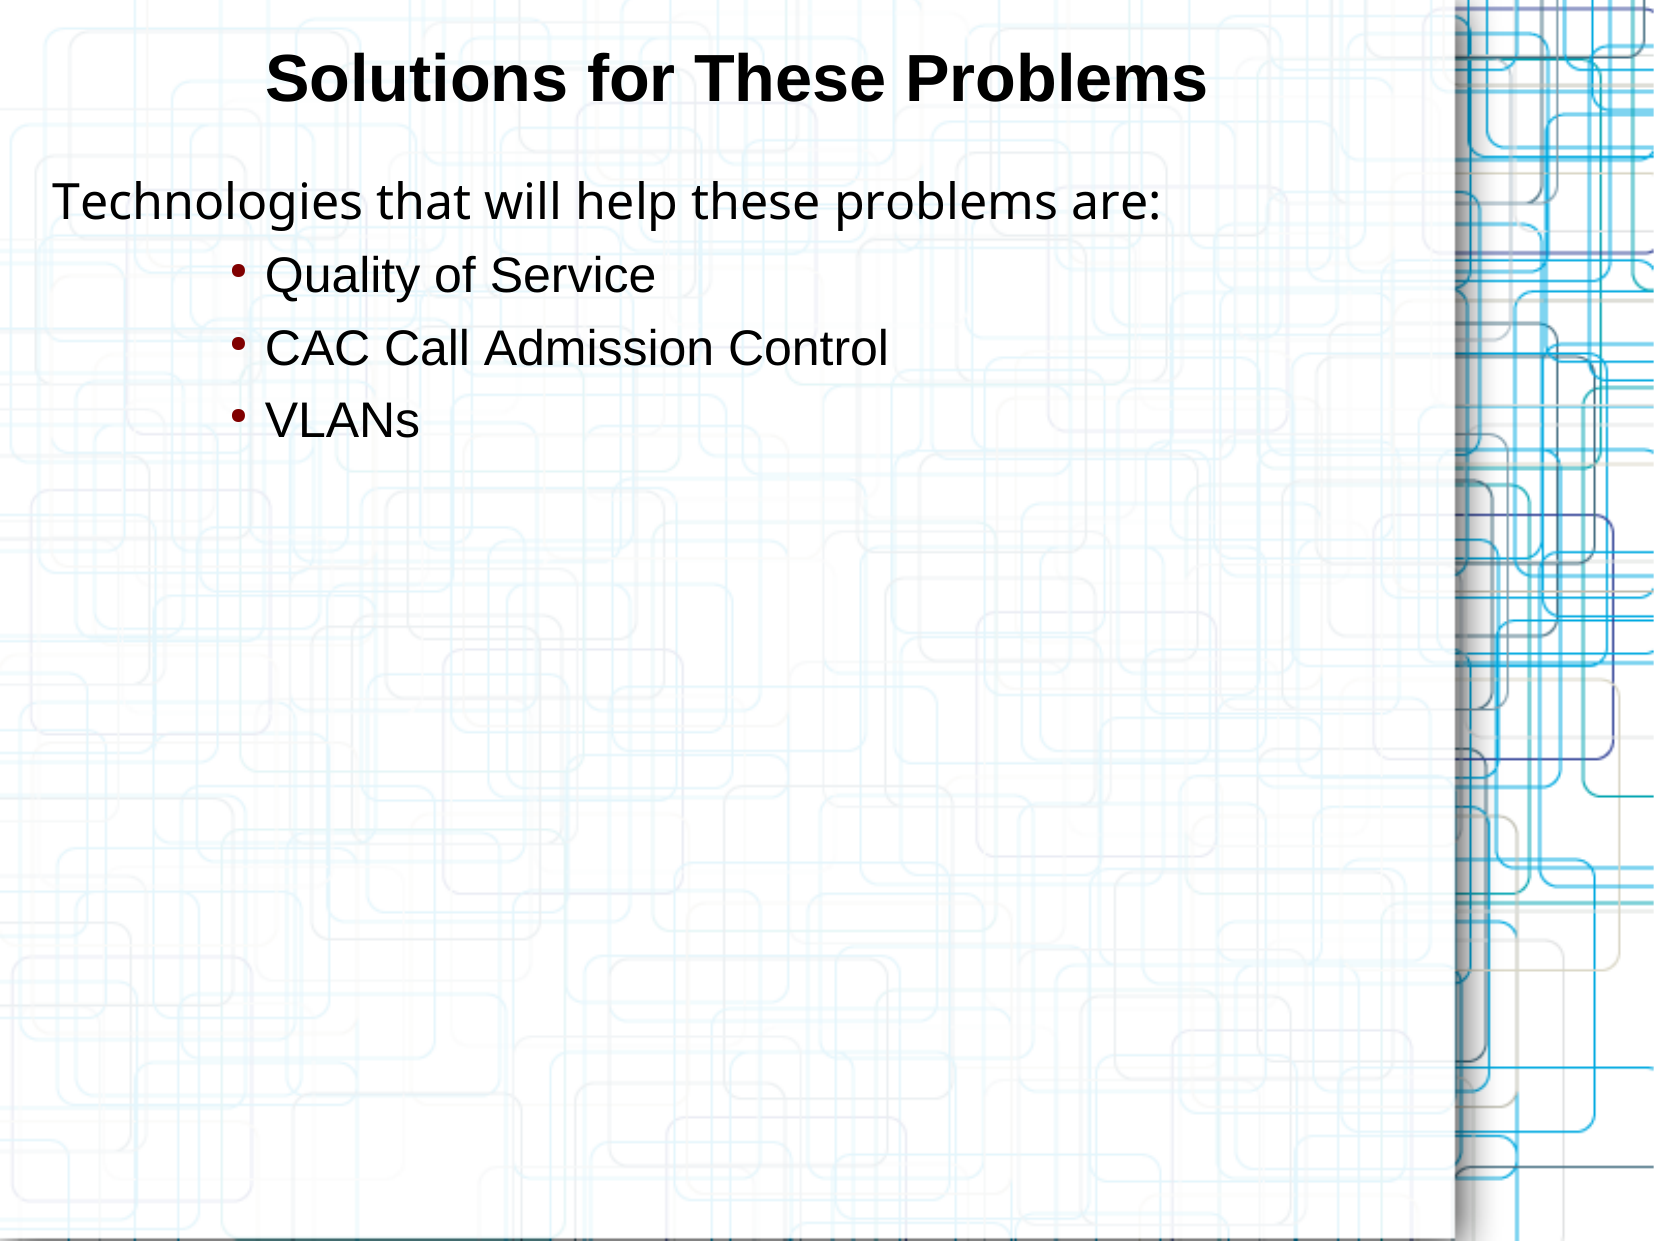

# Solutions for These Problems
Technologies that will help these problems are:
Quality of Service
CAC Call Admission Control
VLANs